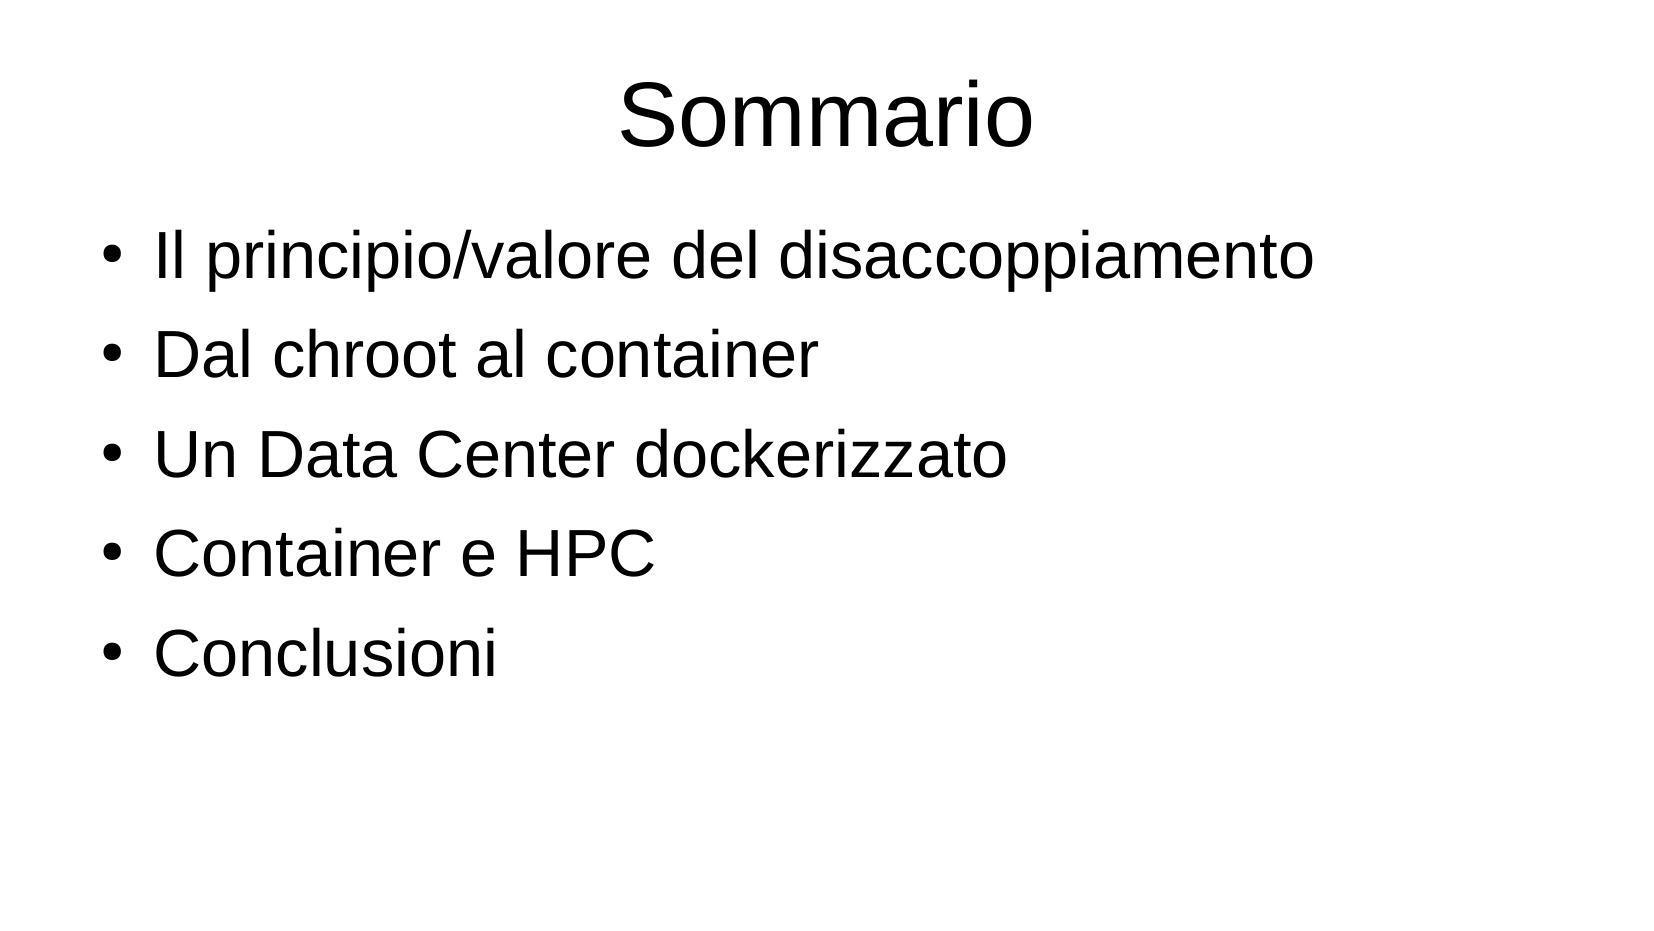

# Sommario
Il principio/valore del disaccoppiamento
Dal chroot al container
Un Data Center dockerizzato
Container e HPC
Conclusioni